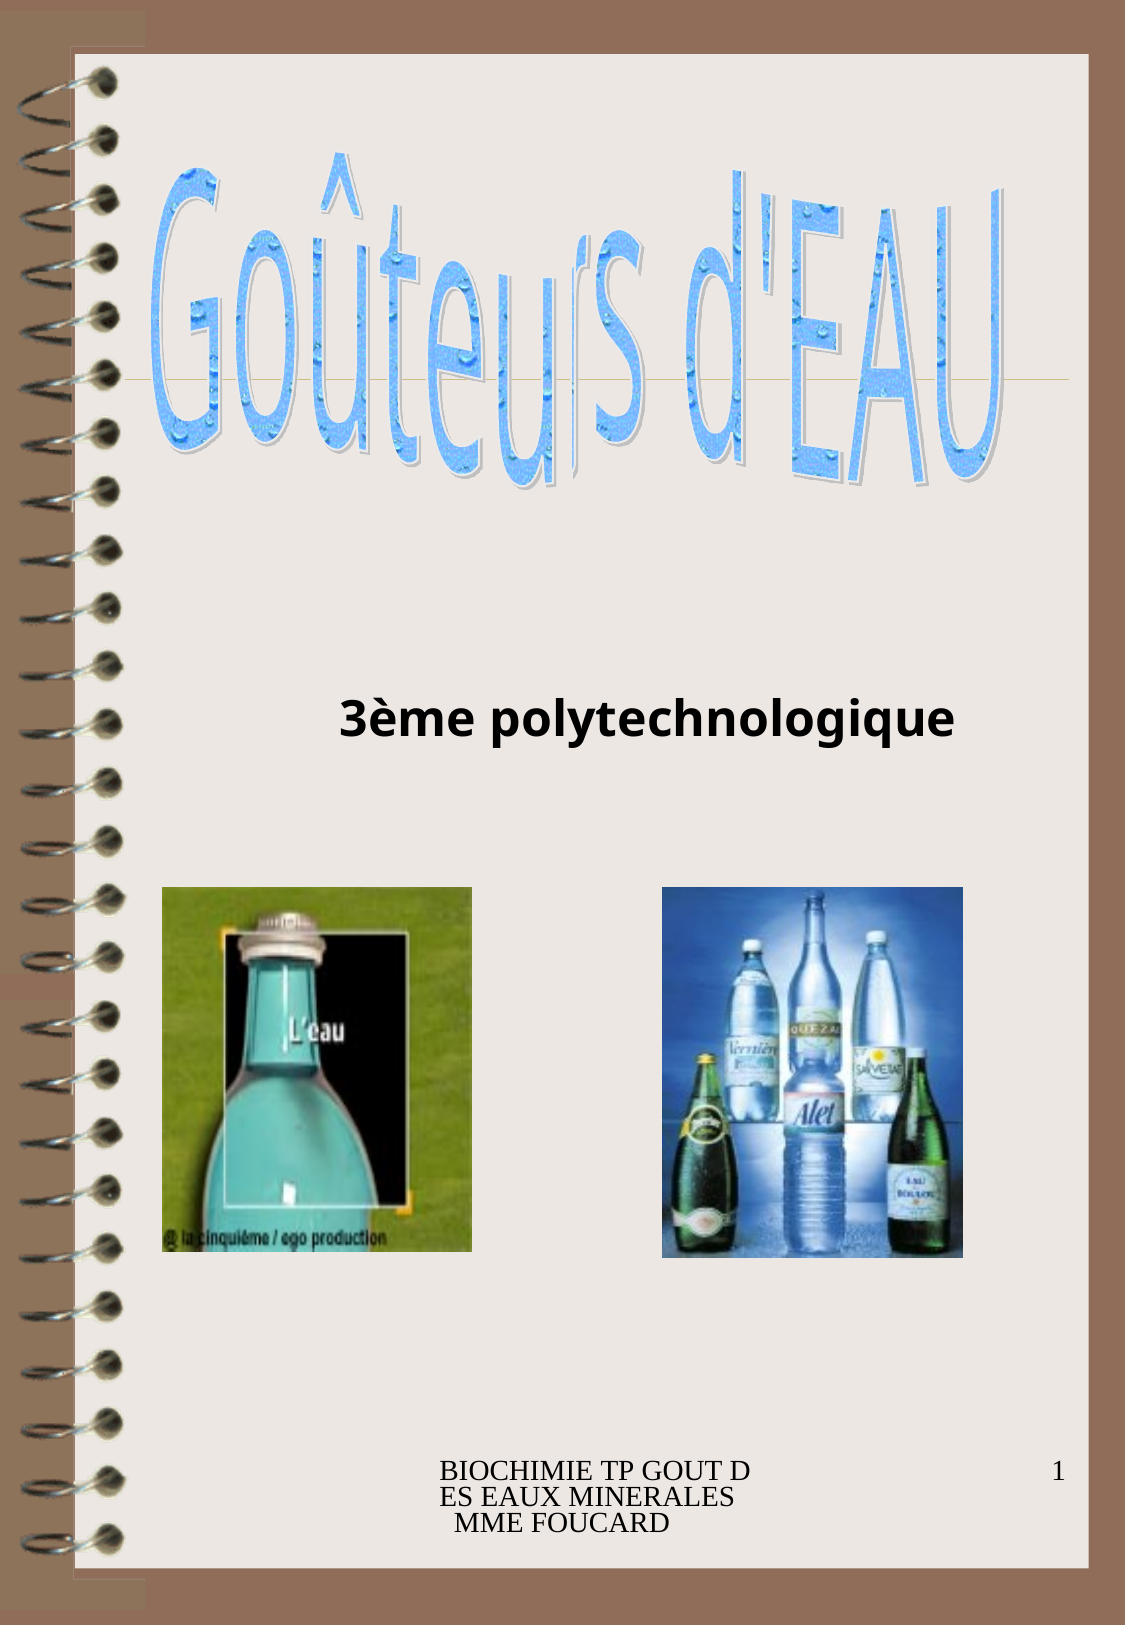

Goûteurs d'EAU
3ème polytechnologique
BIOCHIMIE TP GOUT DES EAUX MINERALES MME FOUCARD
1